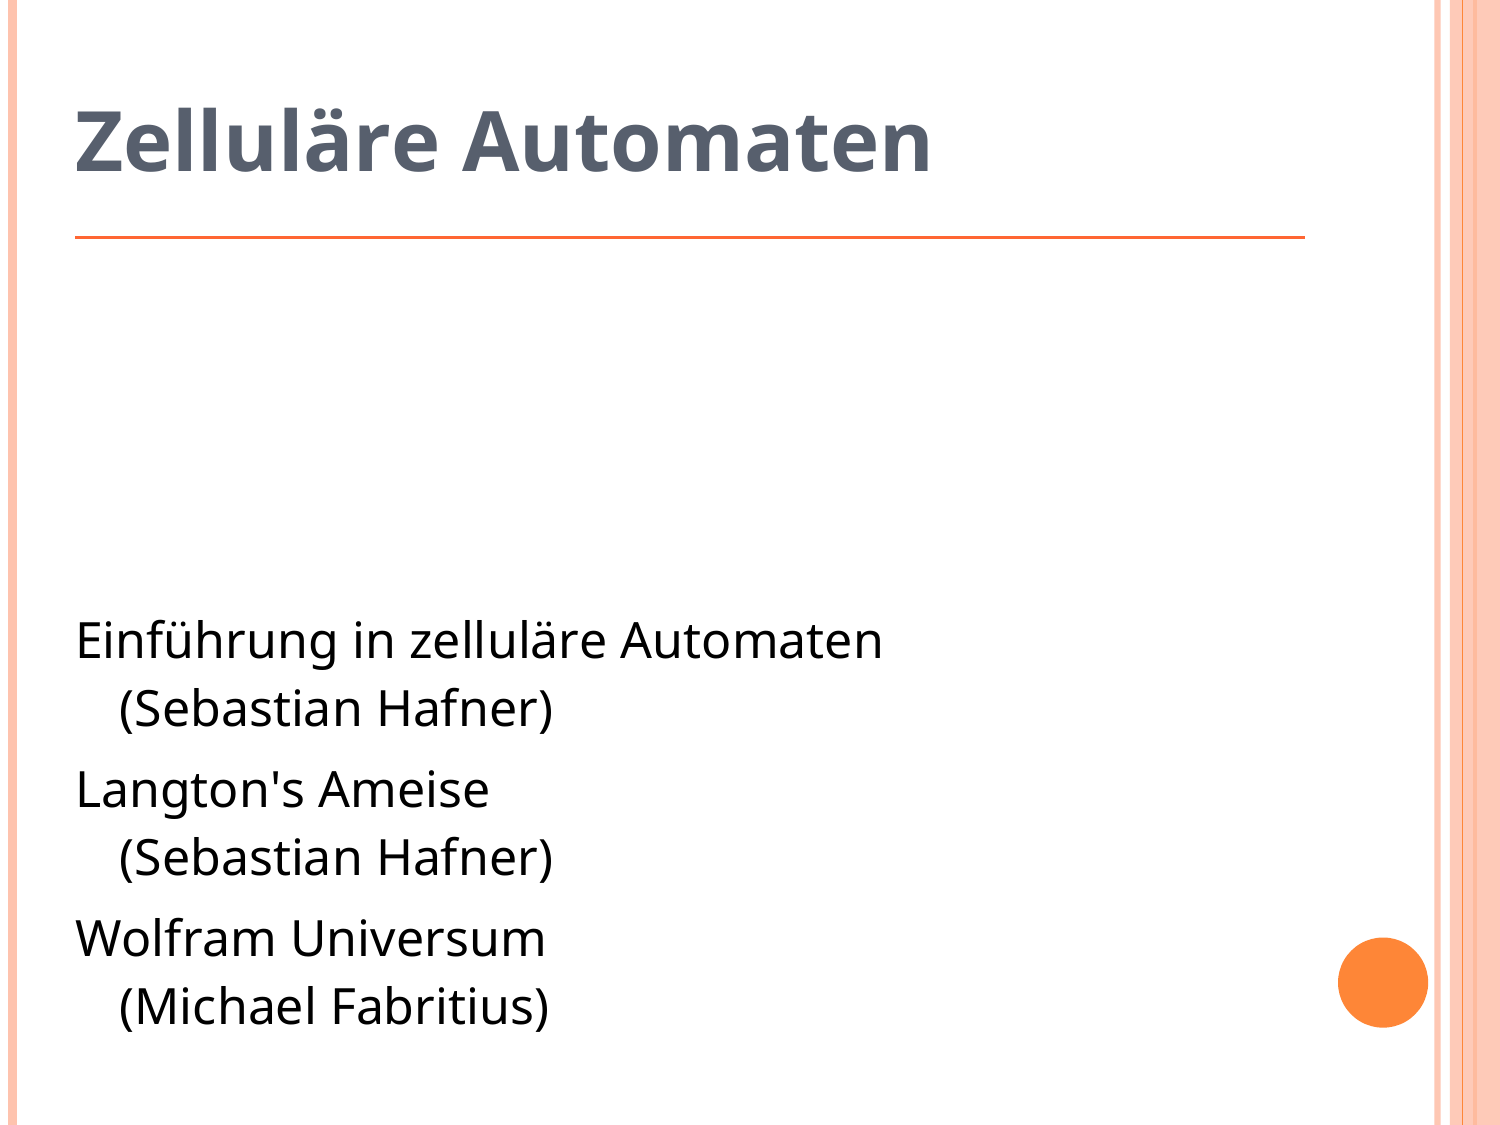

# Zelluläre Automaten
Einführung in zelluläre Automaten
(Sebastian Hafner)
Langton's Ameise
(Sebastian Hafner)
Wolfram Universum
(Michael Fabritius)